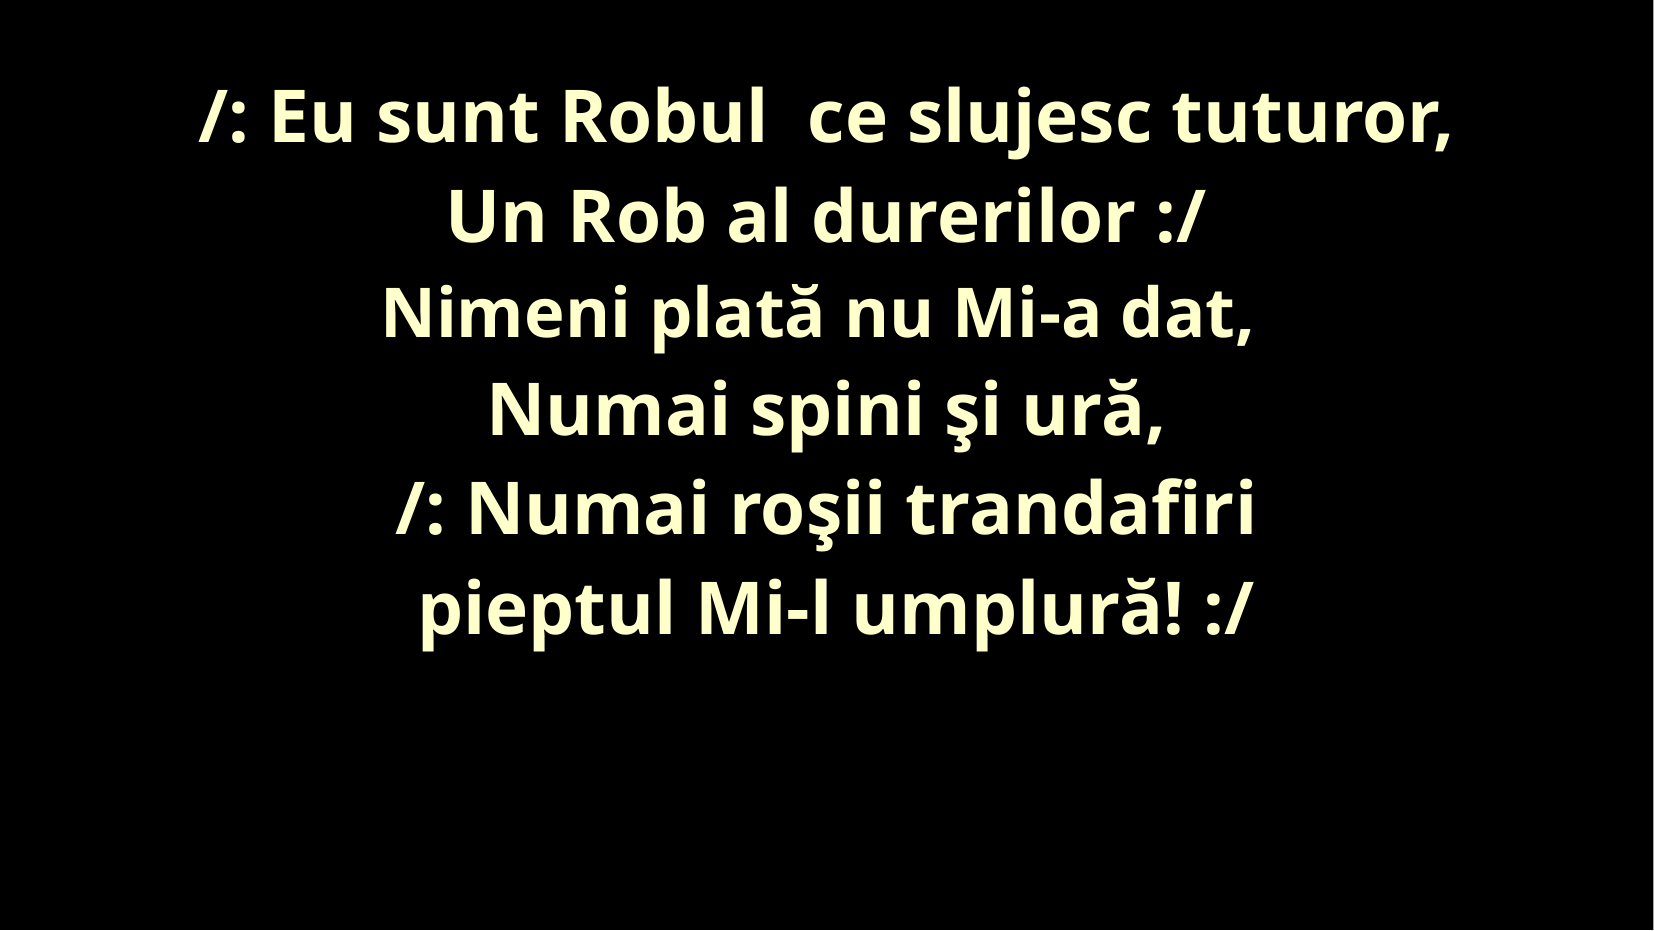

# /: Eu sunt Robul ce slujesc tuturor, Un Rob al durerilor :/ Nimeni plată nu Mi-a dat, Numai spini şi ură, /: Numai roşii trandafiri pieptul Mi-l umplură! :/